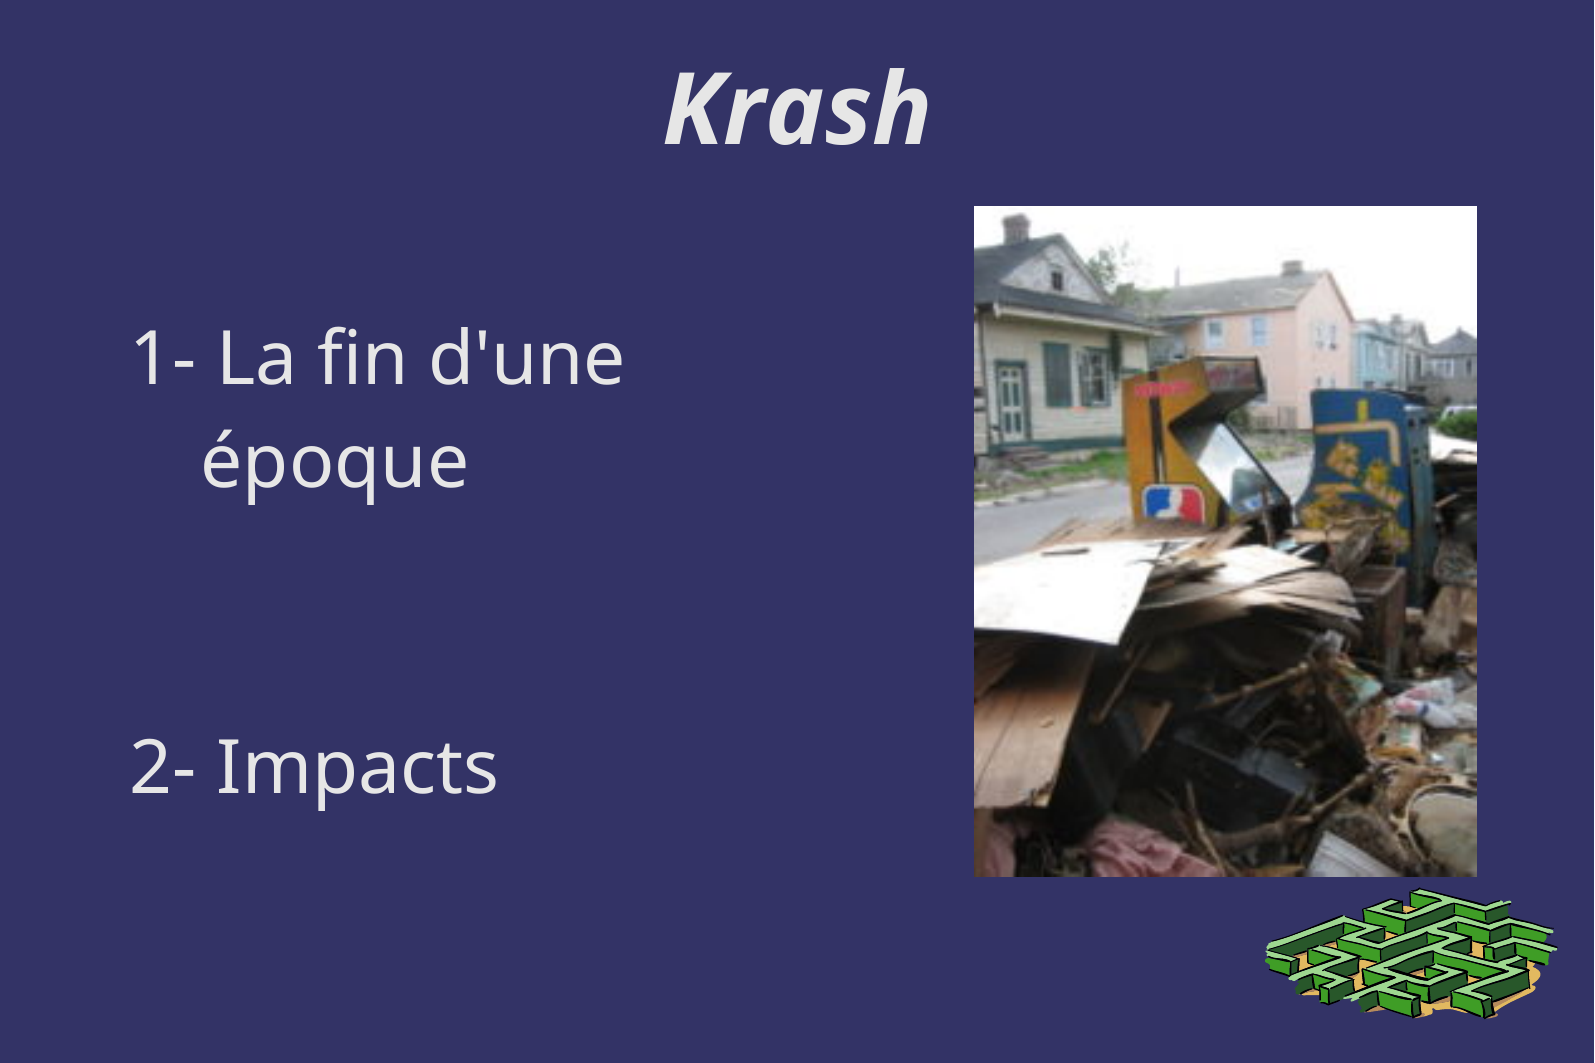

# Krash
1- La fin d'une époque
2- Impacts